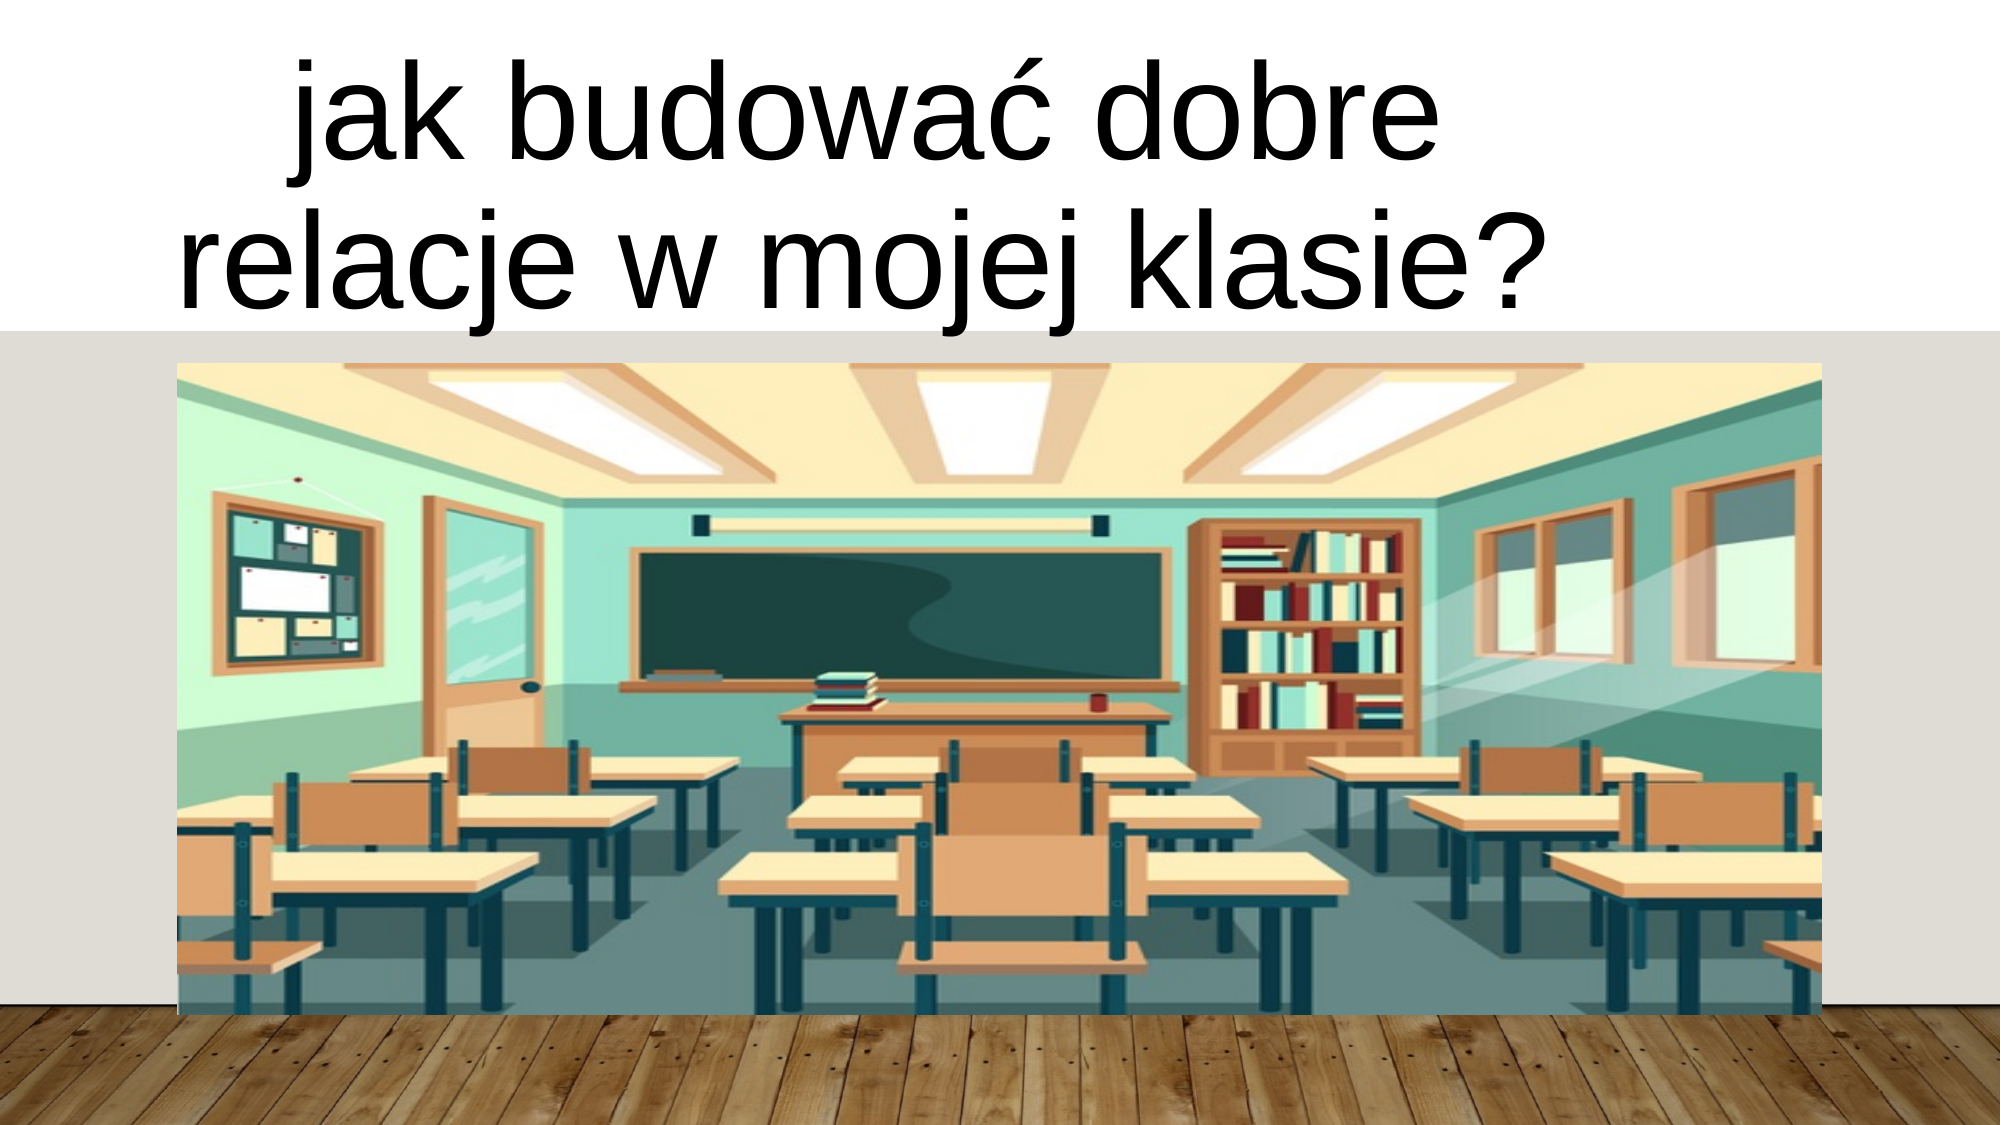

jak budować dobre relacje w mojej klasie?